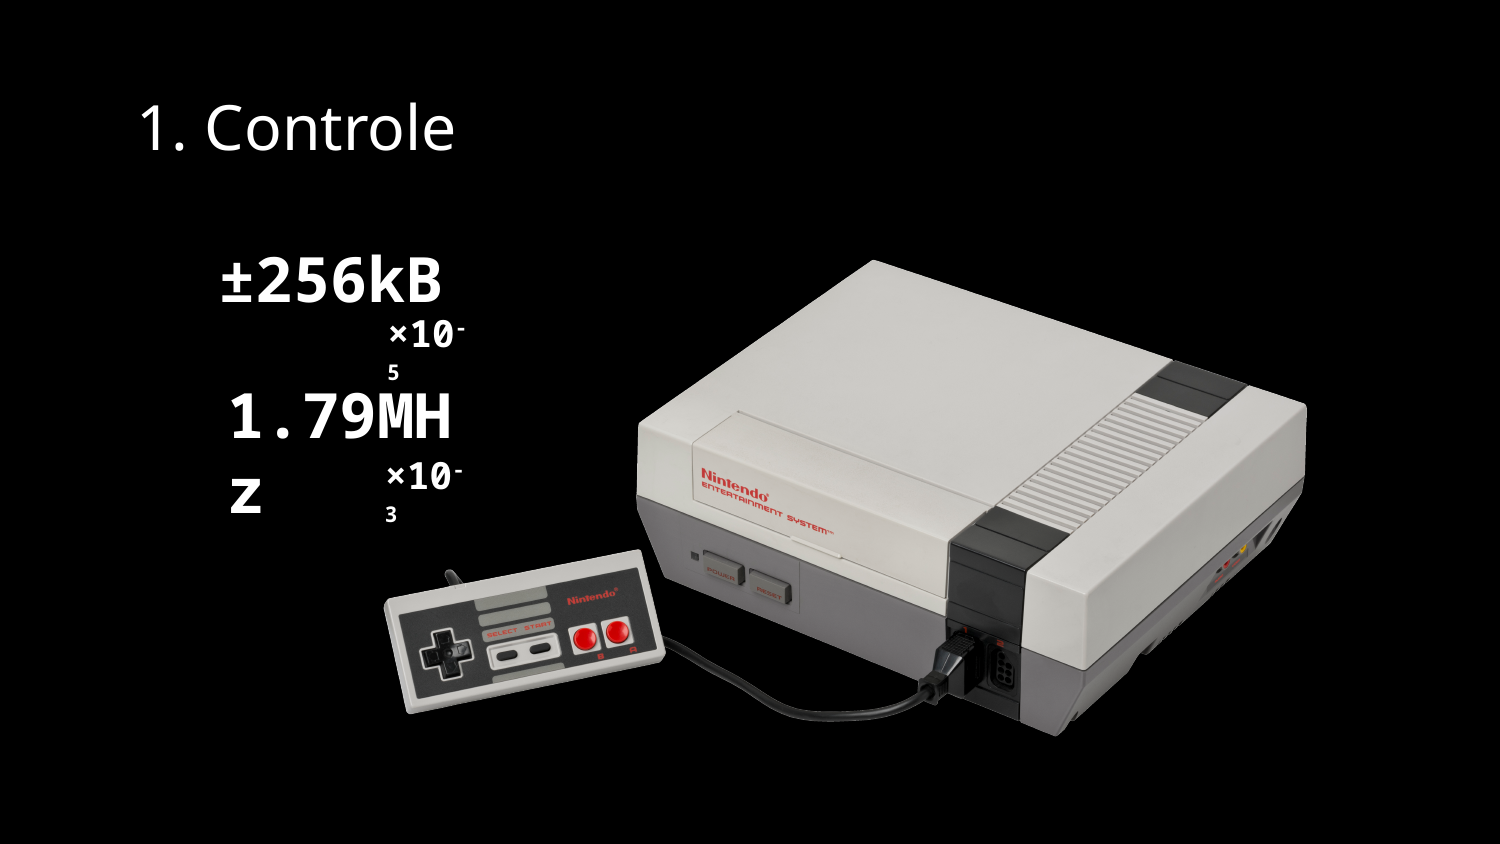

# 1. Controle
±256kB
×10-5
1.79MHz
×10-3